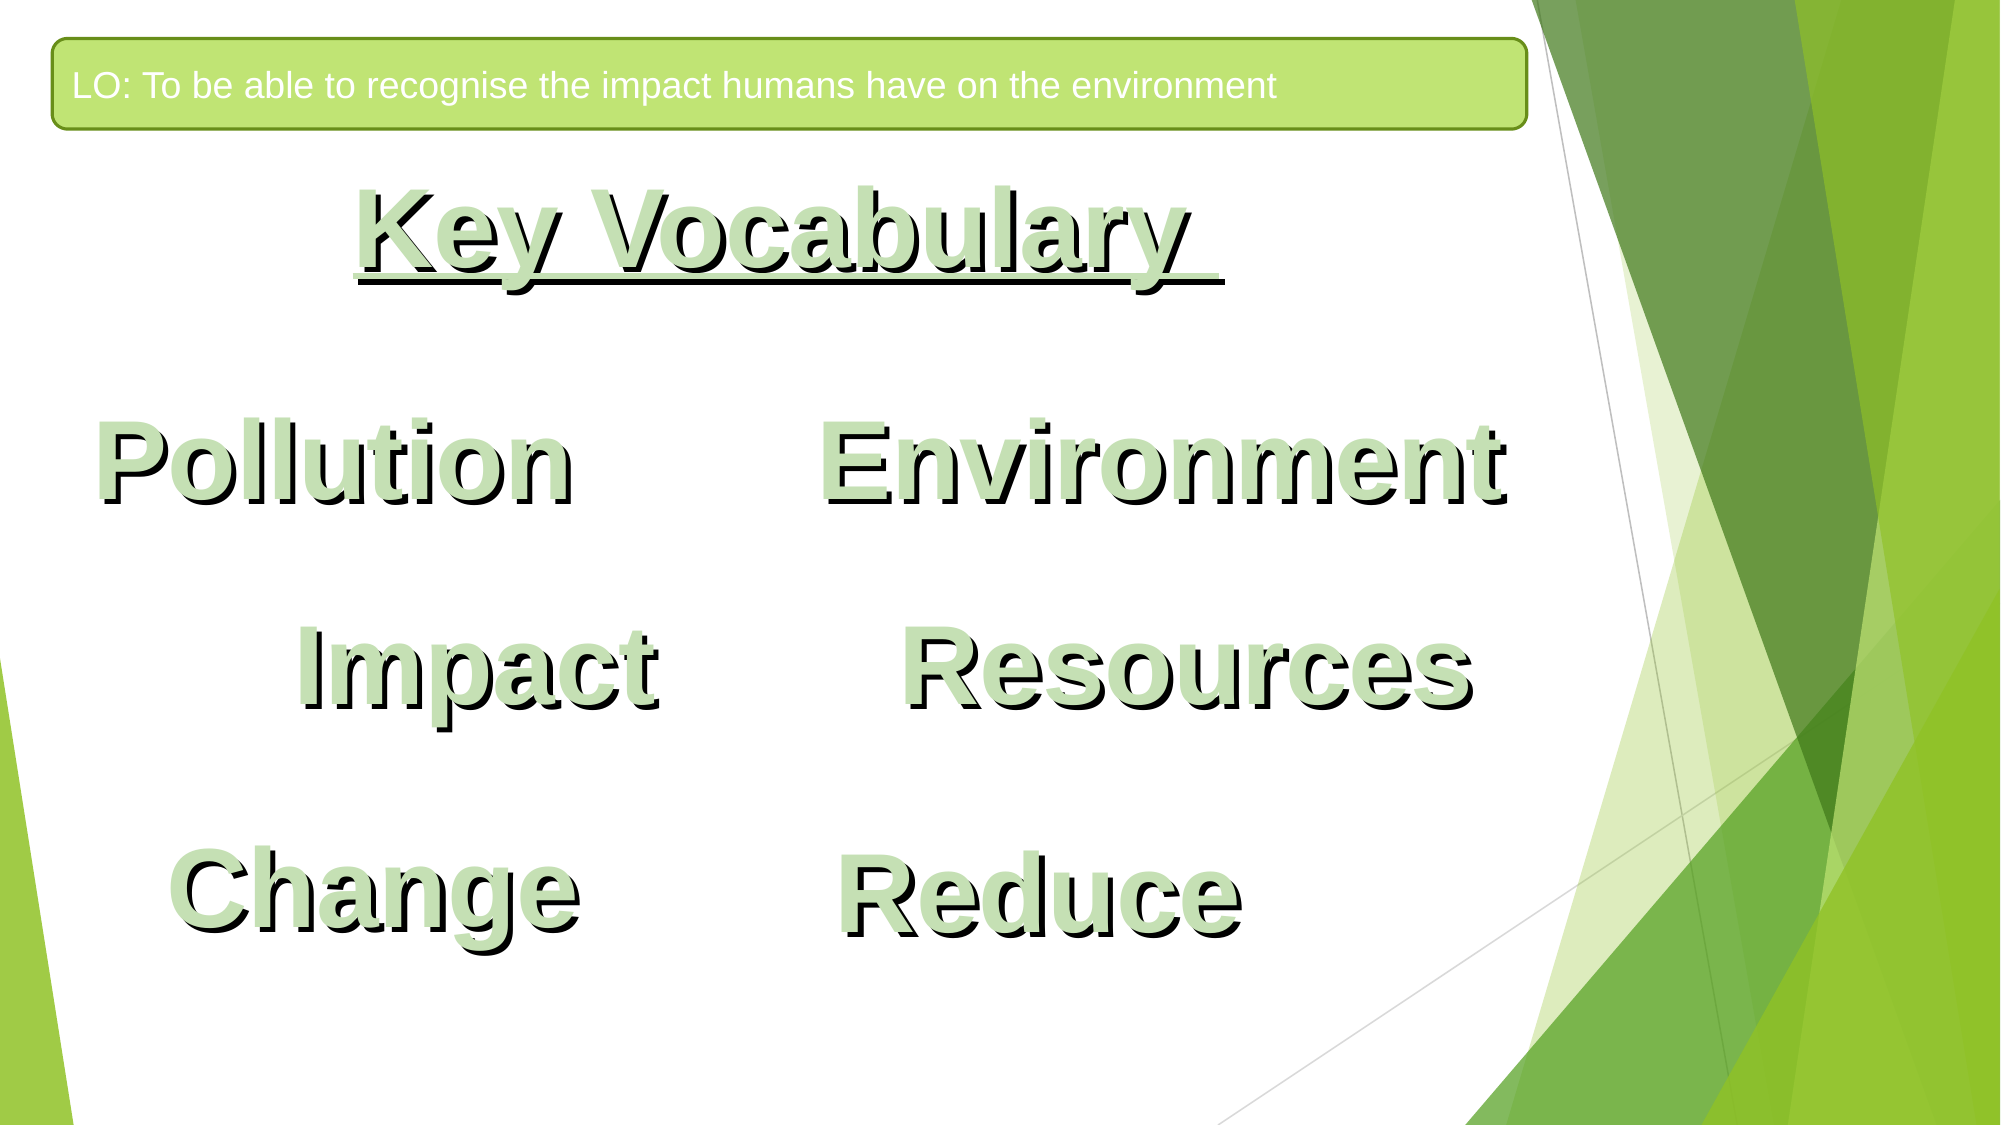

LO: To be able to recognise the impact humans have on the environment
Key Vocabulary
#
Pollution
Environment
Impact
Resources
Change
Reduce